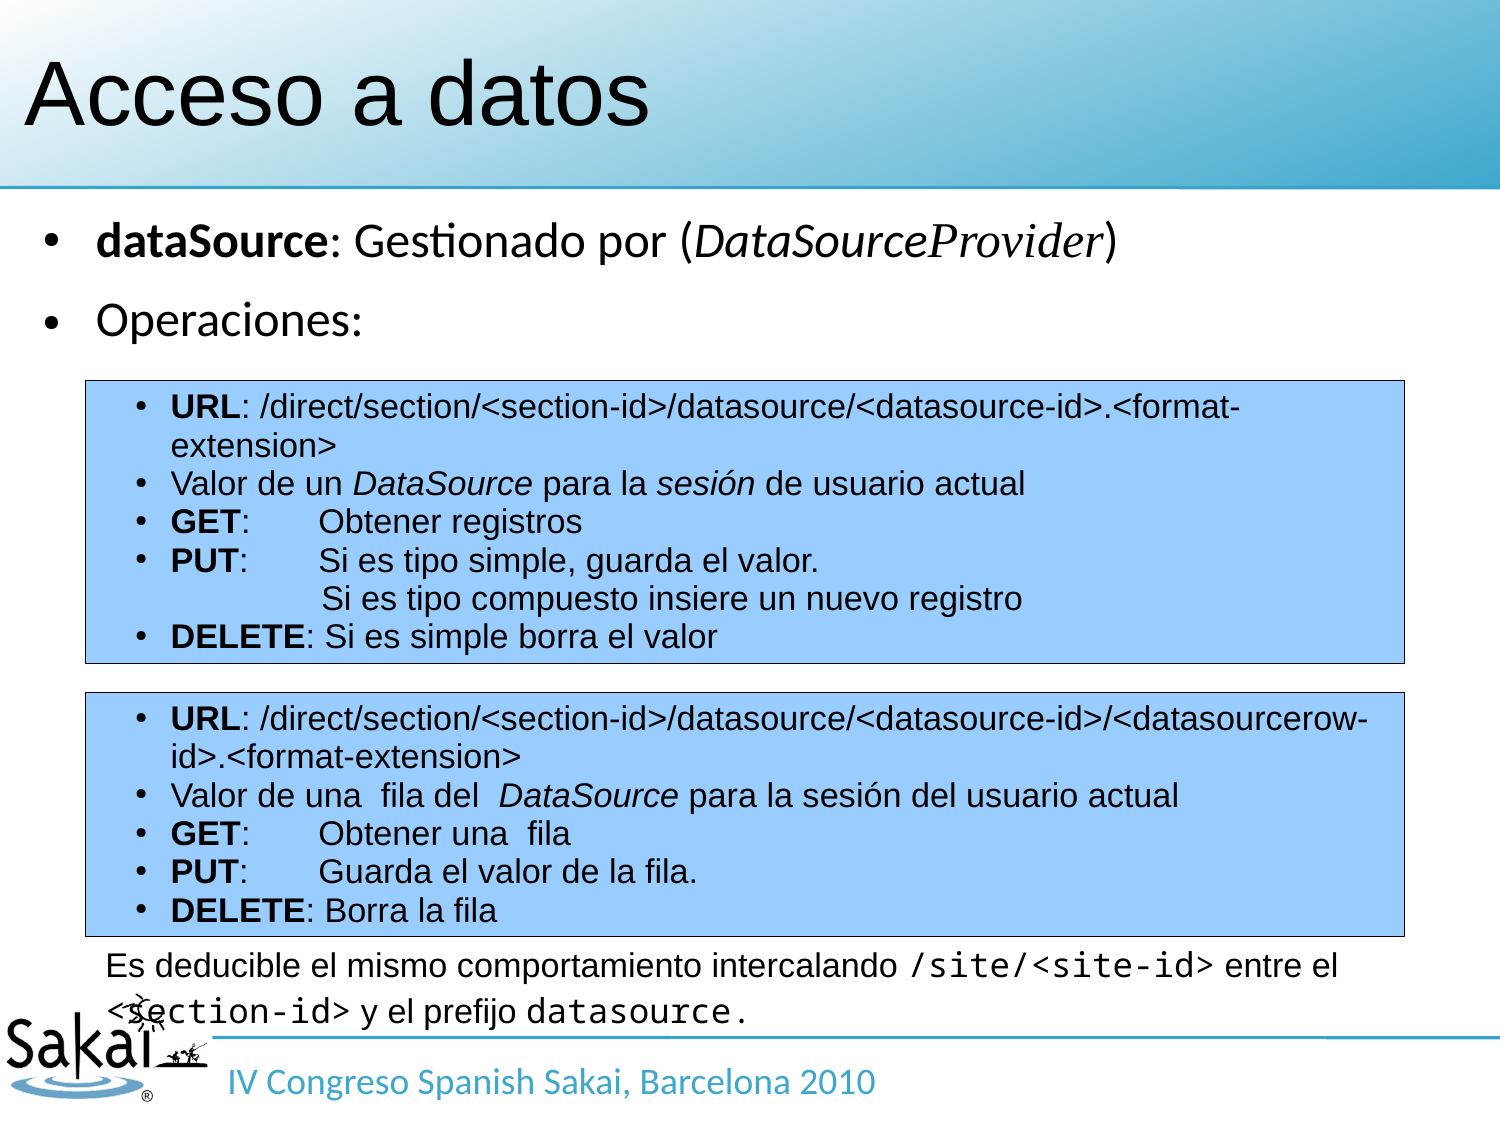

# Acceso a datos
dataSource: Gestionado por (DataSourceProvider)
Operaciones:
URL: /direct/section/<section-id>/datasource/<datasource-id>.<format-extension>
Valor de un DataSource para la sesión de usuario actual
GET: 	Obtener registros
PUT: 	Si es tipo simple, guarda el valor.
			Si es tipo compuesto insiere un nuevo registro
DELETE: Si es simple borra el valor
URL: /direct/section/<section-id>/datasource/<datasource-id>/<datasourcerow-id>.<format-extension>
Valor de una fila del DataSource para la sesión del usuario actual
GET: 	Obtener una fila
PUT: 	Guarda el valor de la fila.
DELETE: Borra la fila
Es deducible el mismo comportamiento intercalando /site/<site-id> entre el <section-id> y el prefijo datasource.